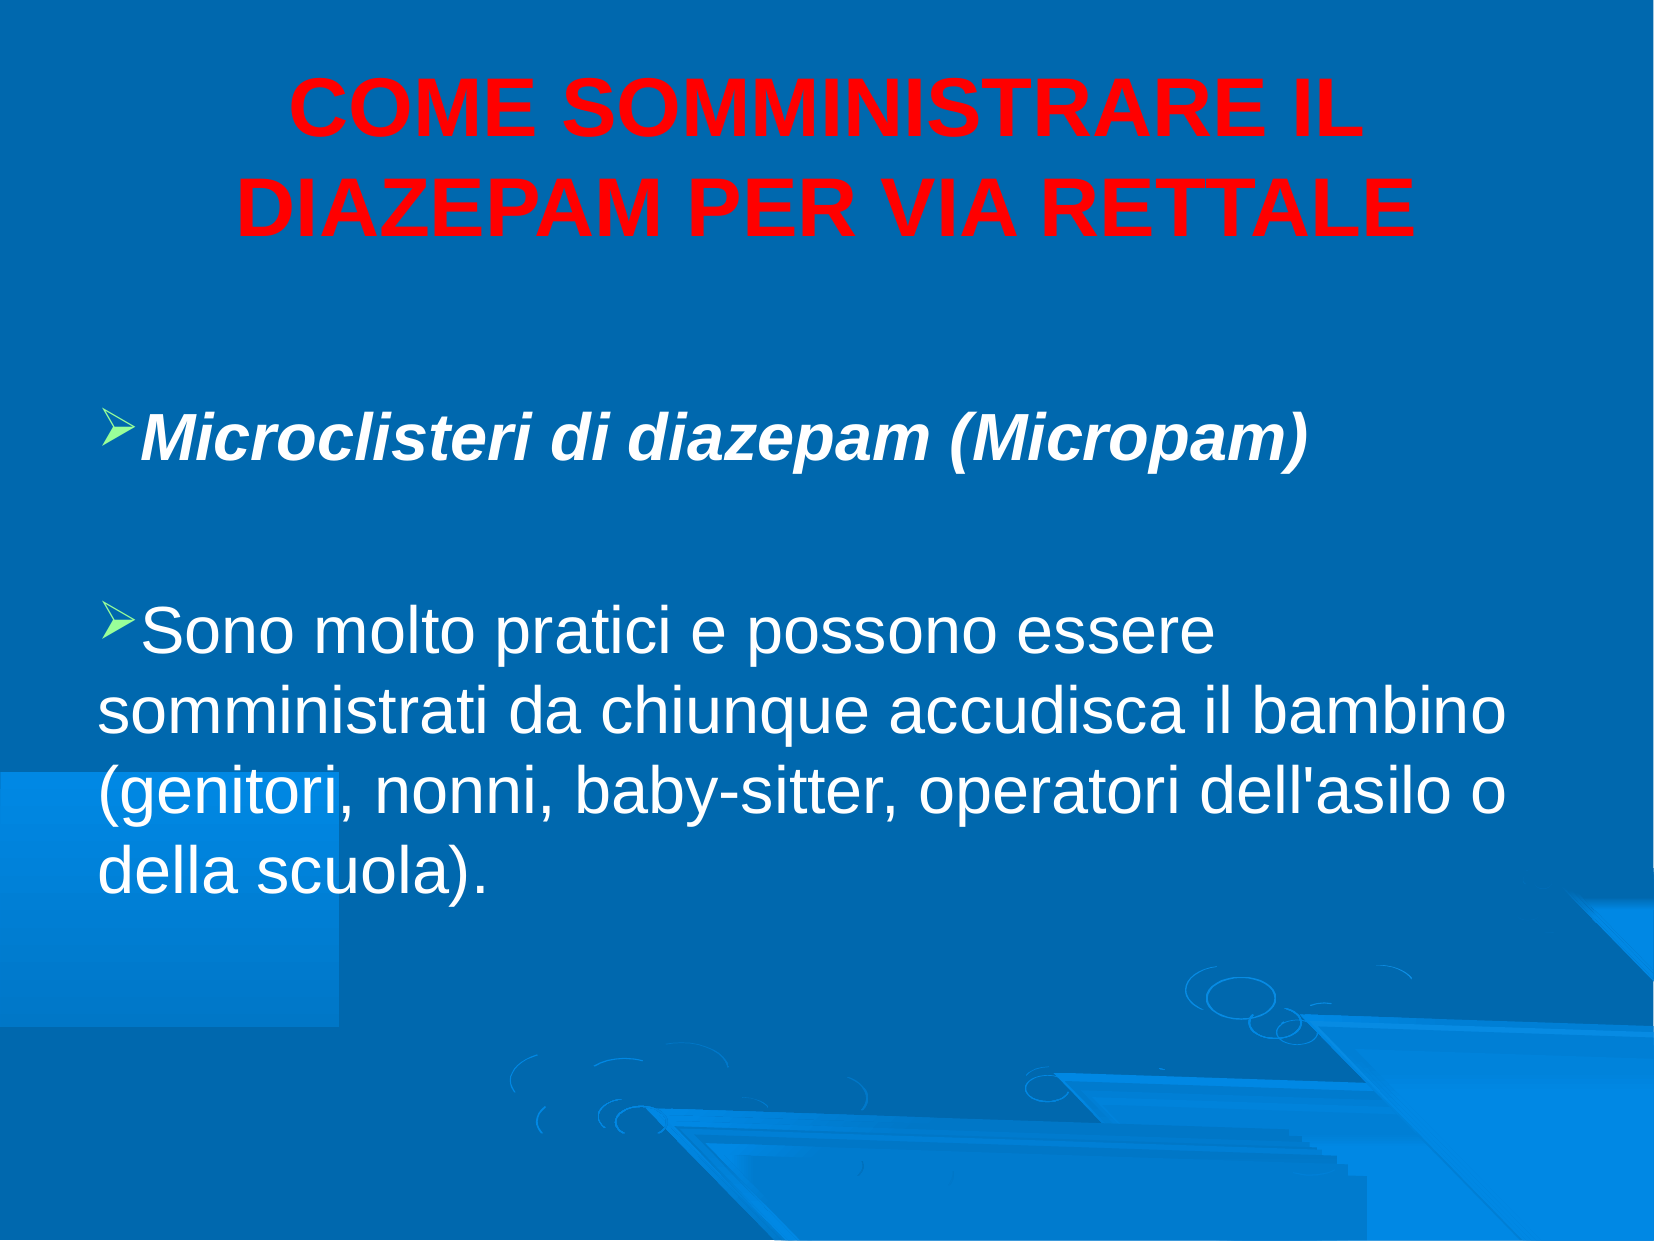

# COME SOMMINISTRARE IL DIAZEPAM PER VIA RETTALE
Microclisteri di diazepam (Micropam)
Sono molto pratici e possono essere somministrati da chiunque accudisca il bambino (genitori, nonni, baby-sitter, operatori dell'asilo o della scuola).